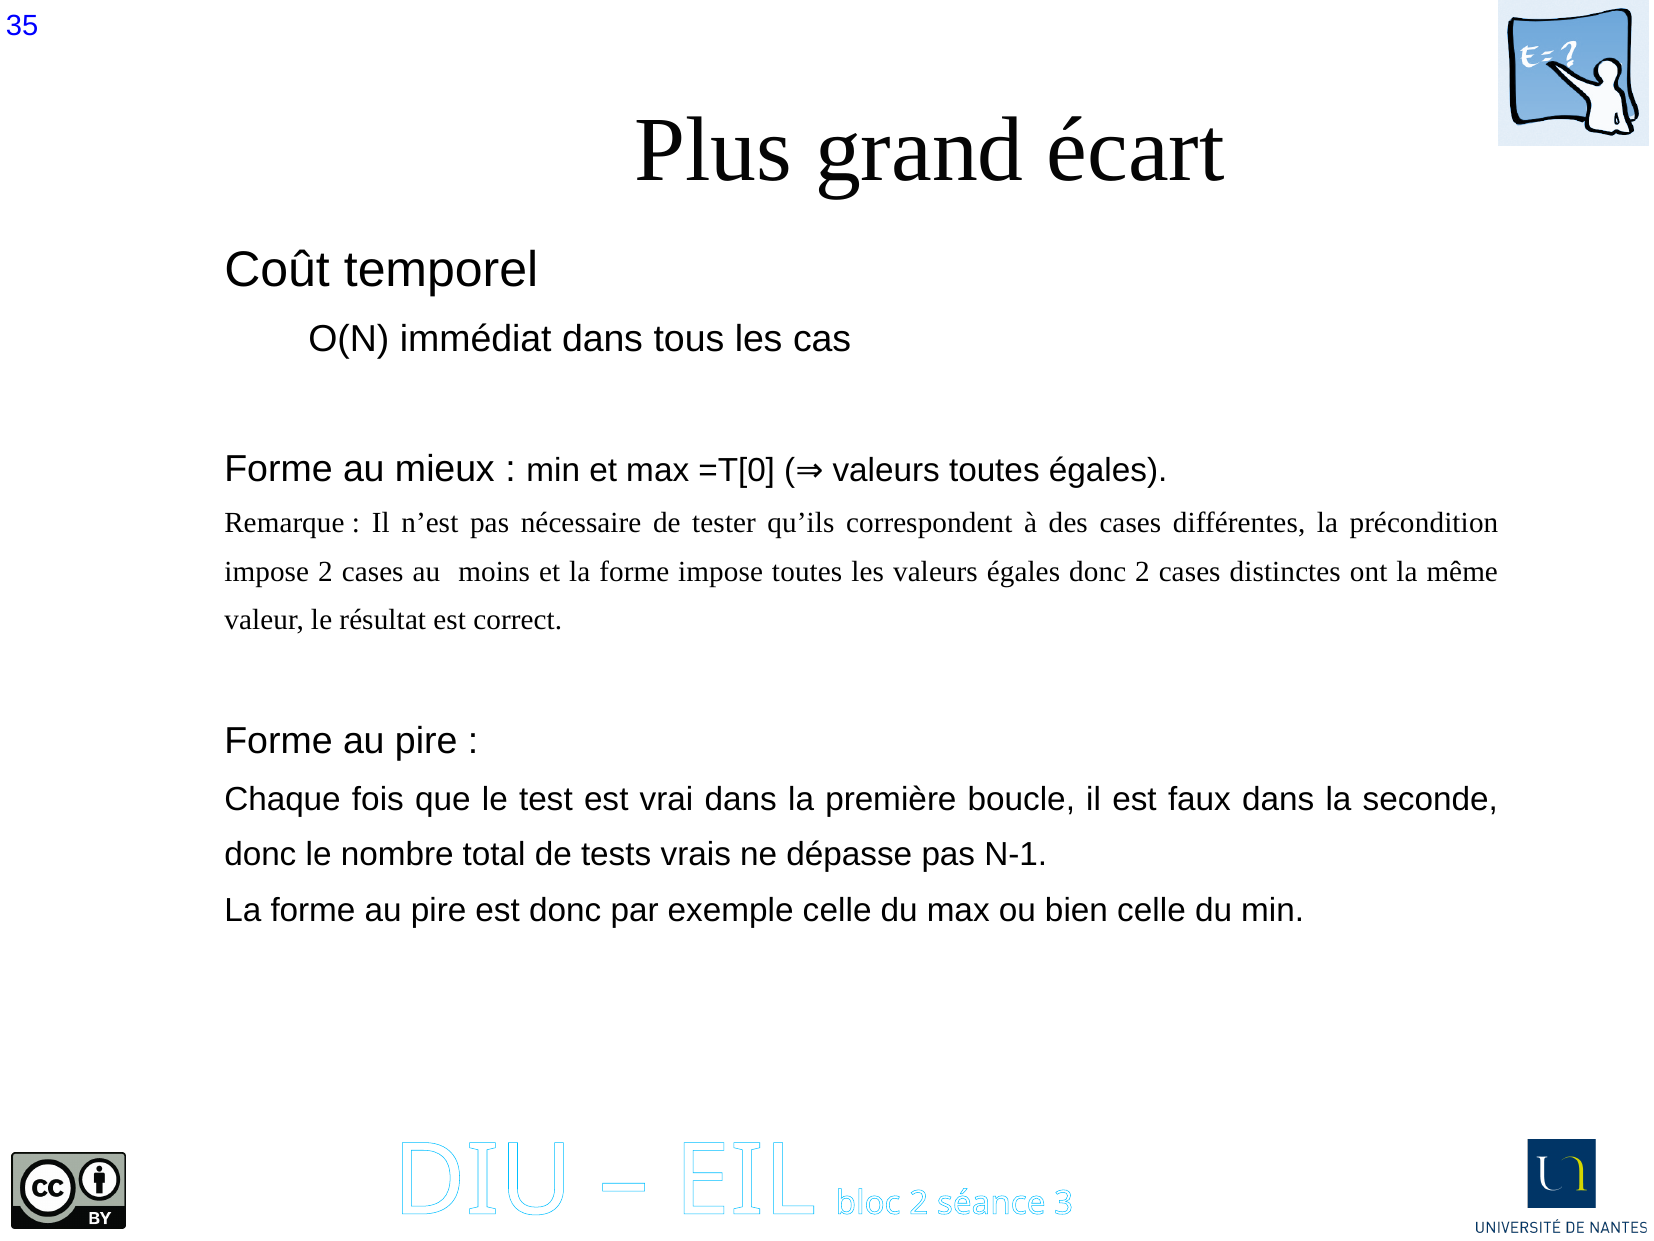

35
# Plus grand écart
Coût temporel
 O(N) immédiat dans tous les cas
Forme au mieux : min et max =T[0] (⇒ valeurs toutes égales).
Remarque : Il n’est pas nécessaire de tester qu’ils correspondent à des cases différentes, la précondition impose 2 cases au moins et la forme impose toutes les valeurs égales donc 2 cases distinctes ont la même valeur, le résultat est correct.
Forme au pire :
Chaque fois que le test est vrai dans la première boucle, il est faux dans la seconde, donc le nombre total de tests vrais ne dépasse pas N-1.
La forme au pire est donc par exemple celle du max ou bien celle du min.